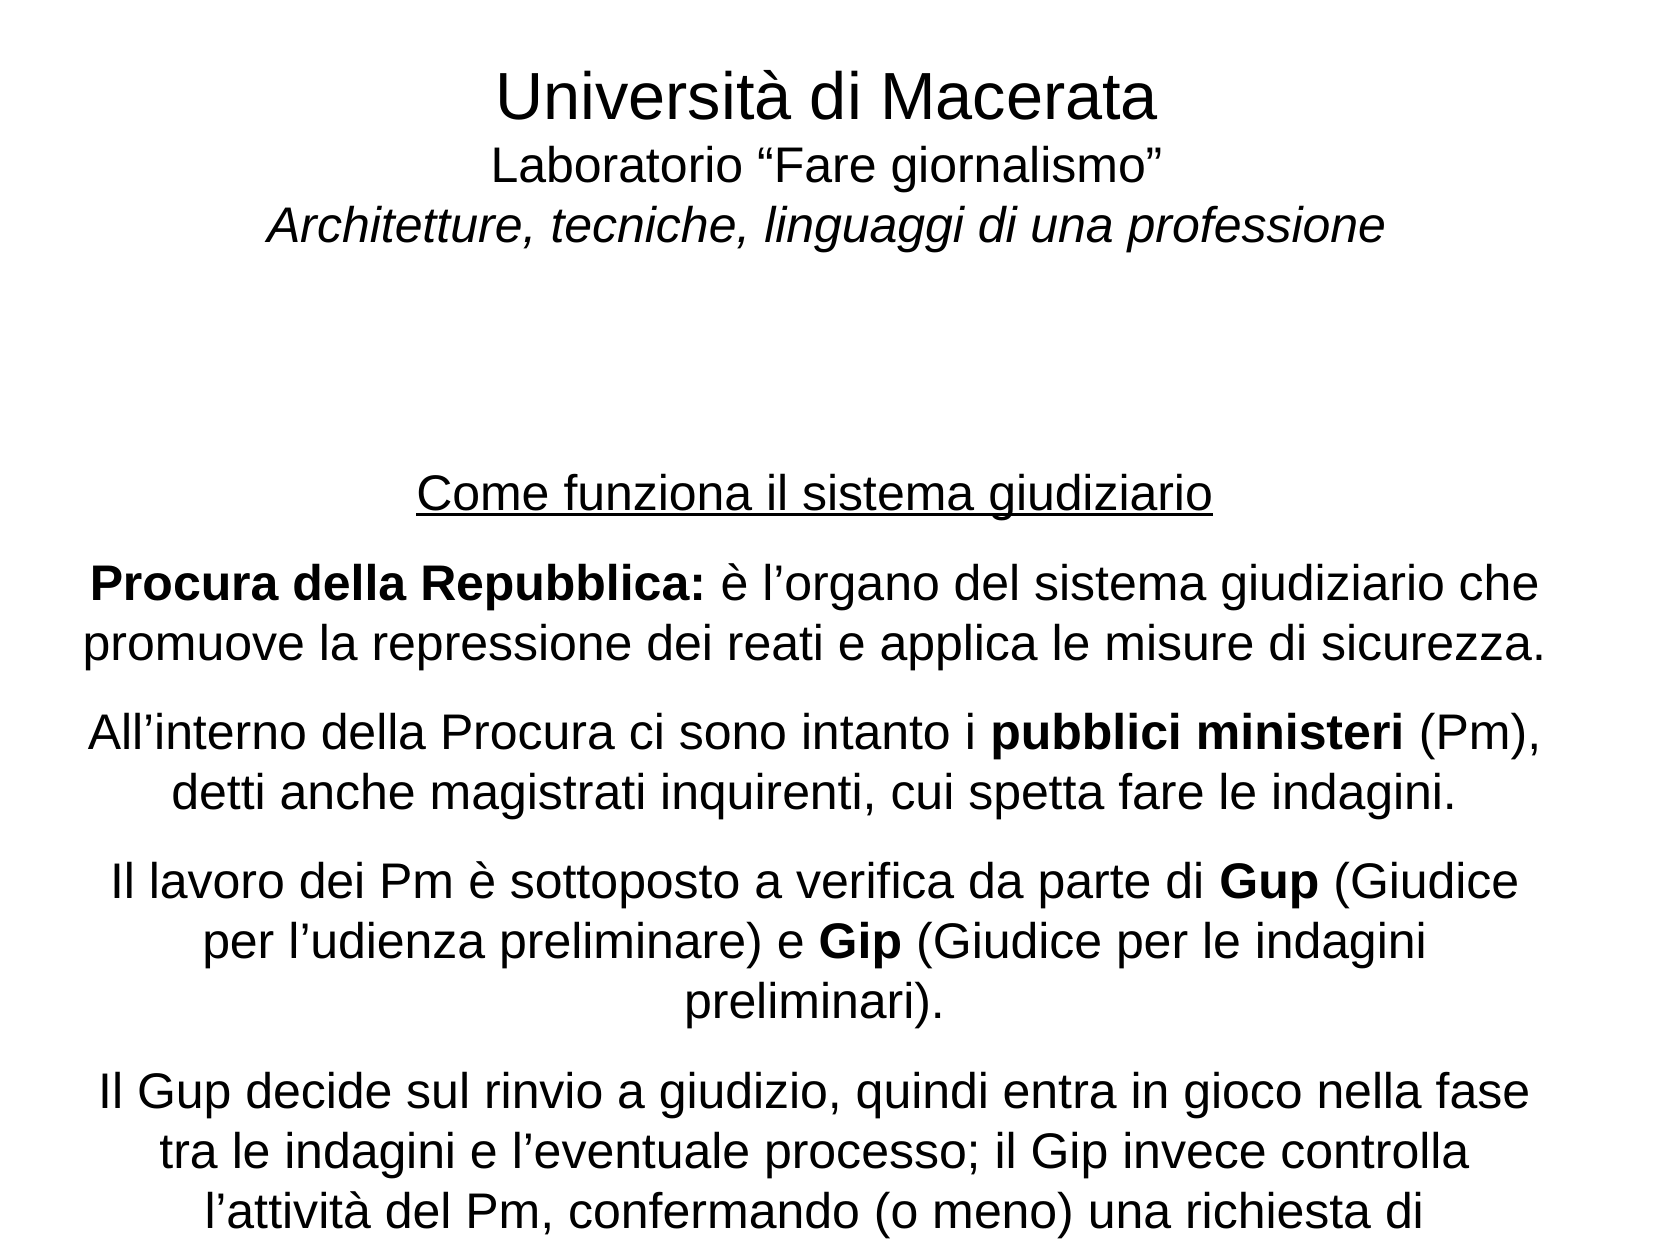

# Università di Macerata Laboratorio “Fare giornalismo” Architetture, tecniche, linguaggi di una professione
Come funziona il sistema giudiziario
Procura della Repubblica: è l’organo del sistema giudiziario che promuove la repressione dei reati e applica le misure di sicurezza.
All’interno della Procura ci sono intanto i pubblici ministeri (Pm), detti anche magistrati inquirenti, cui spetta fare le indagini.
Il lavoro dei Pm è sottoposto a verifica da parte di Gup (Giudice per l’udienza preliminare) e Gip (Giudice per le indagini preliminari).
Il Gup decide sul rinvio a giudizio, quindi entra in gioco nella fase tra le indagini e l’eventuale processo; il Gip invece controlla l’attività del Pm, confermando (o meno) una richiesta di archiviazione o un arresto. Spetta sempre al Gip autorizzare eventuali intercettazioni telefoniche.